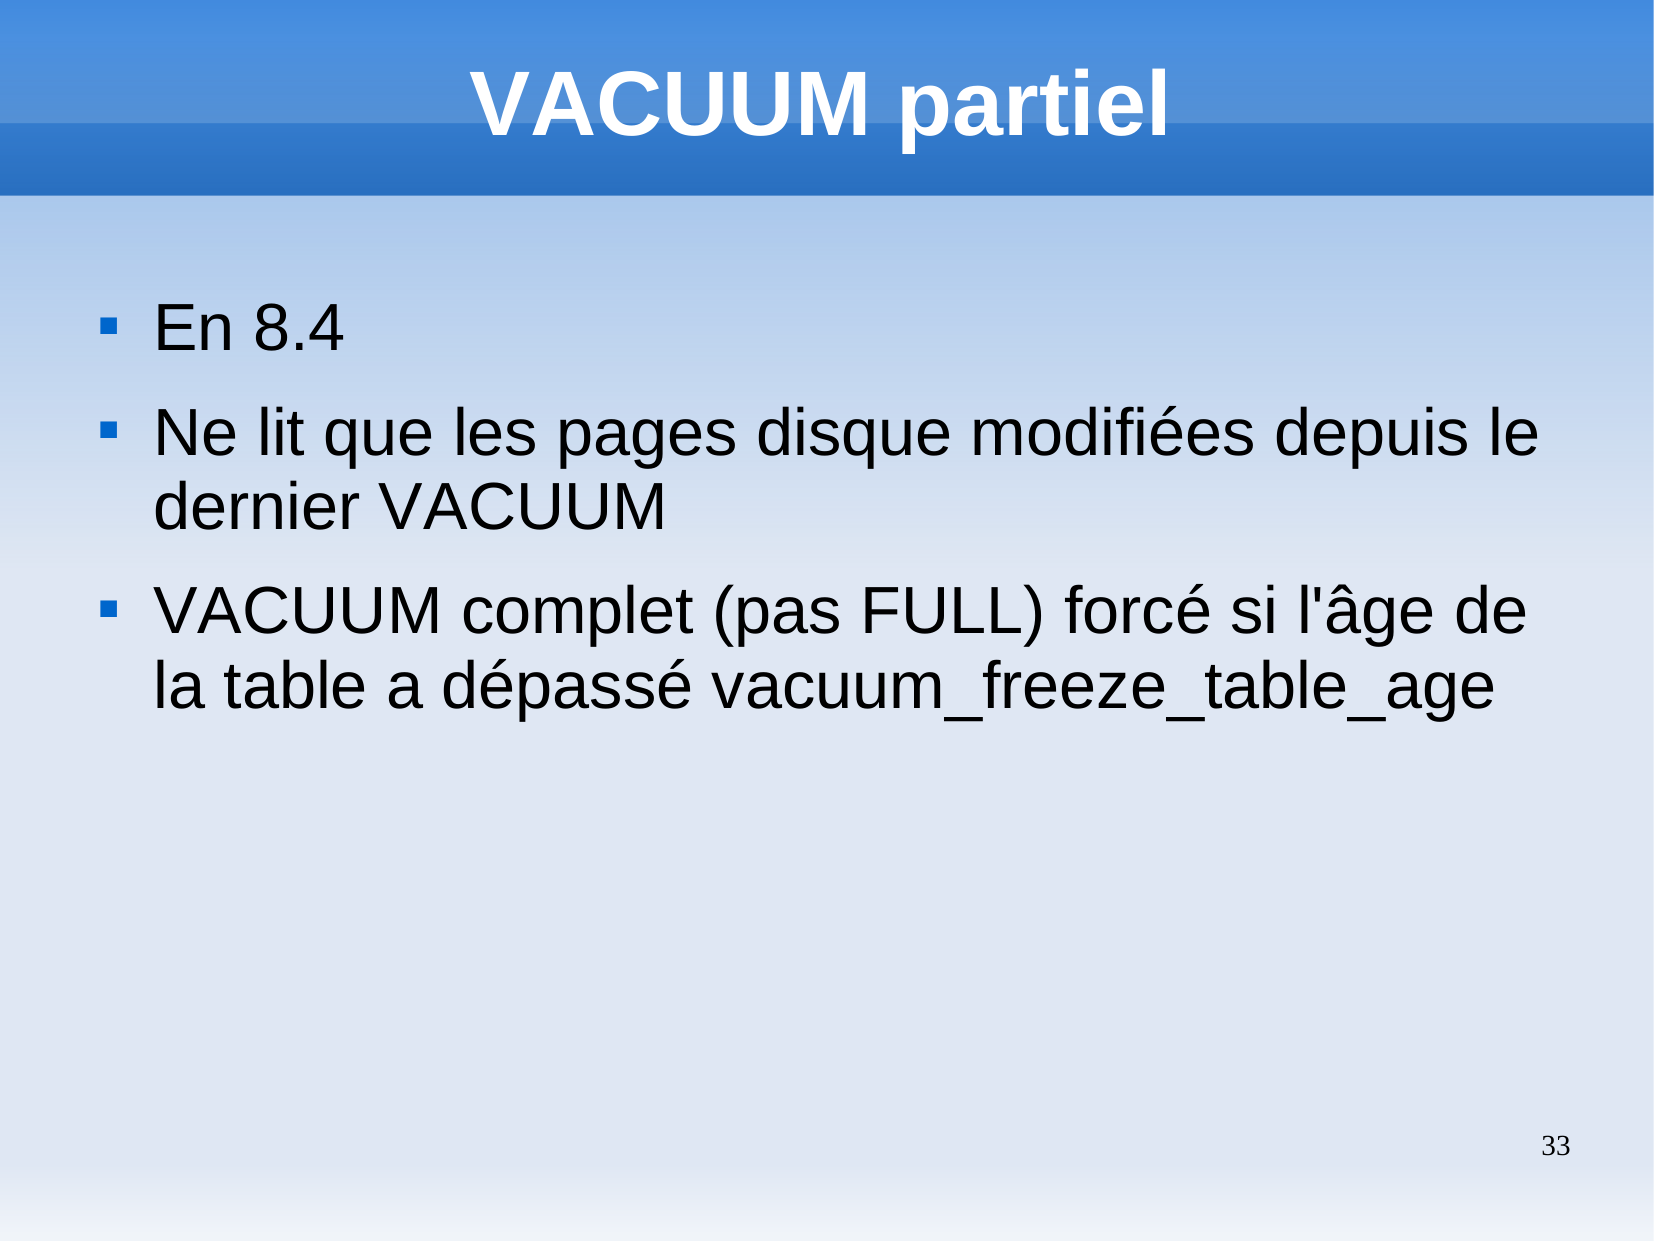

# VACUUM partiel
En 8.4
Ne lit que les pages disque modifiées depuis le dernier VACUUM
VACUUM complet (pas FULL) forcé si l'âge de la table a dépassé vacuum_freeze_table_age
33